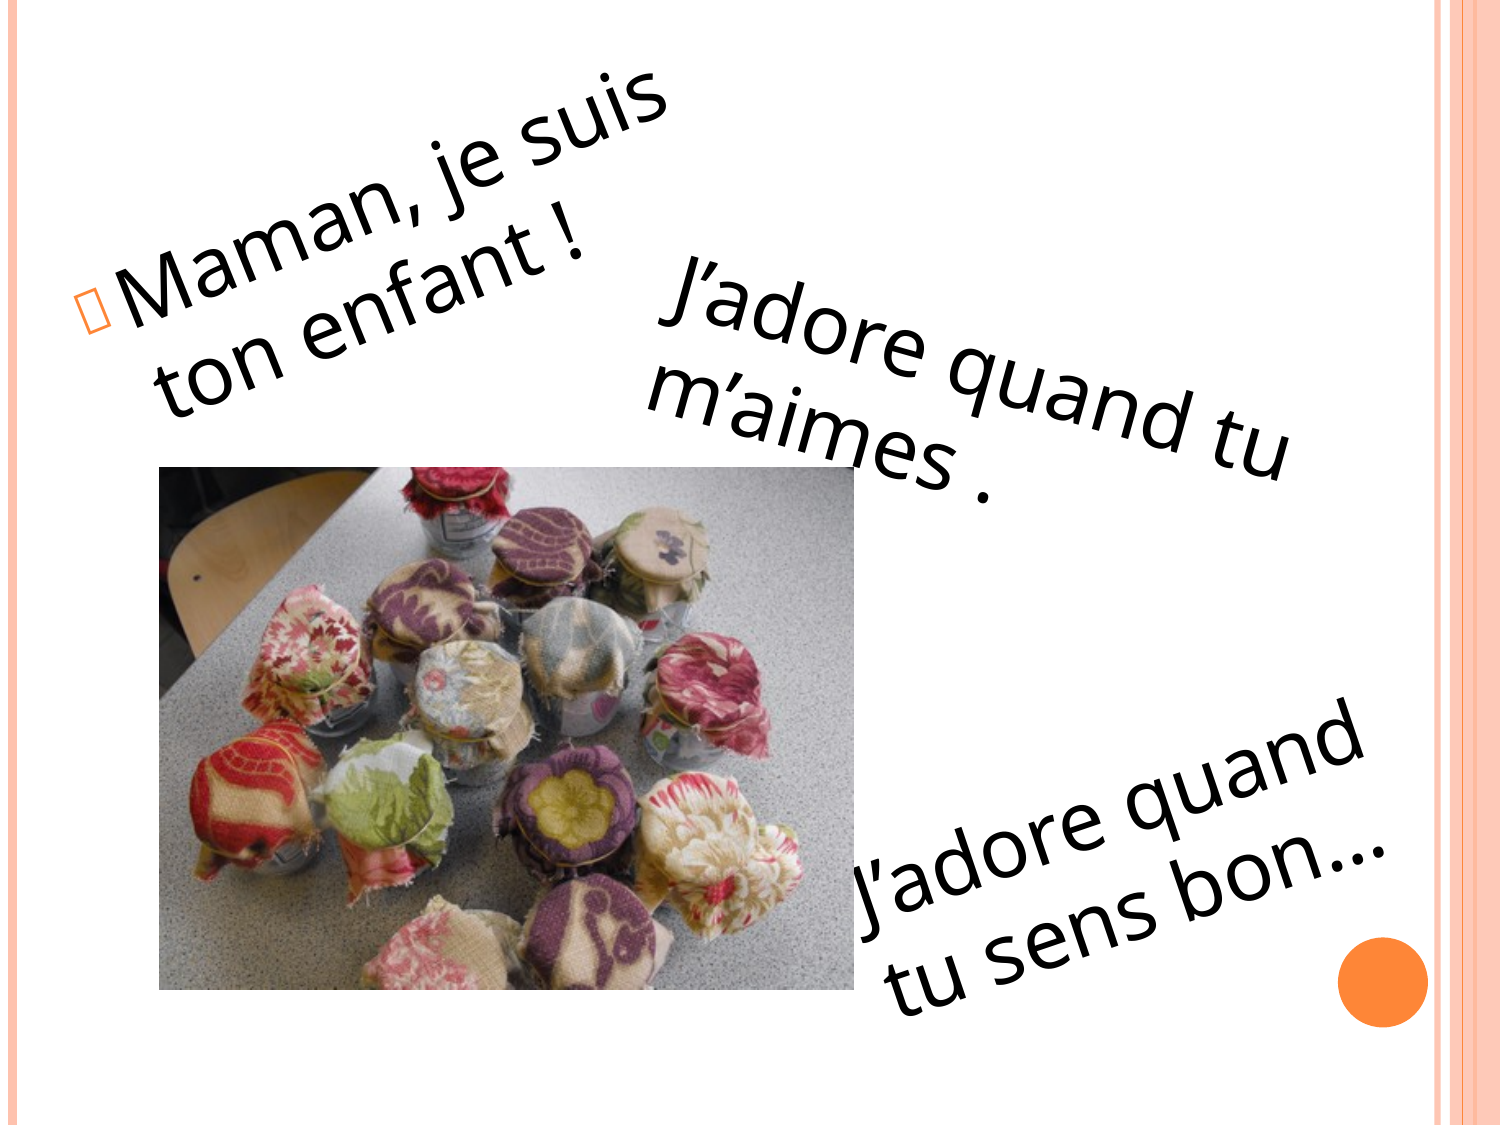

# Maman, je suis ton enfant !
J’adore quand tu m’aimes .
J’adore quand tu sens bon…